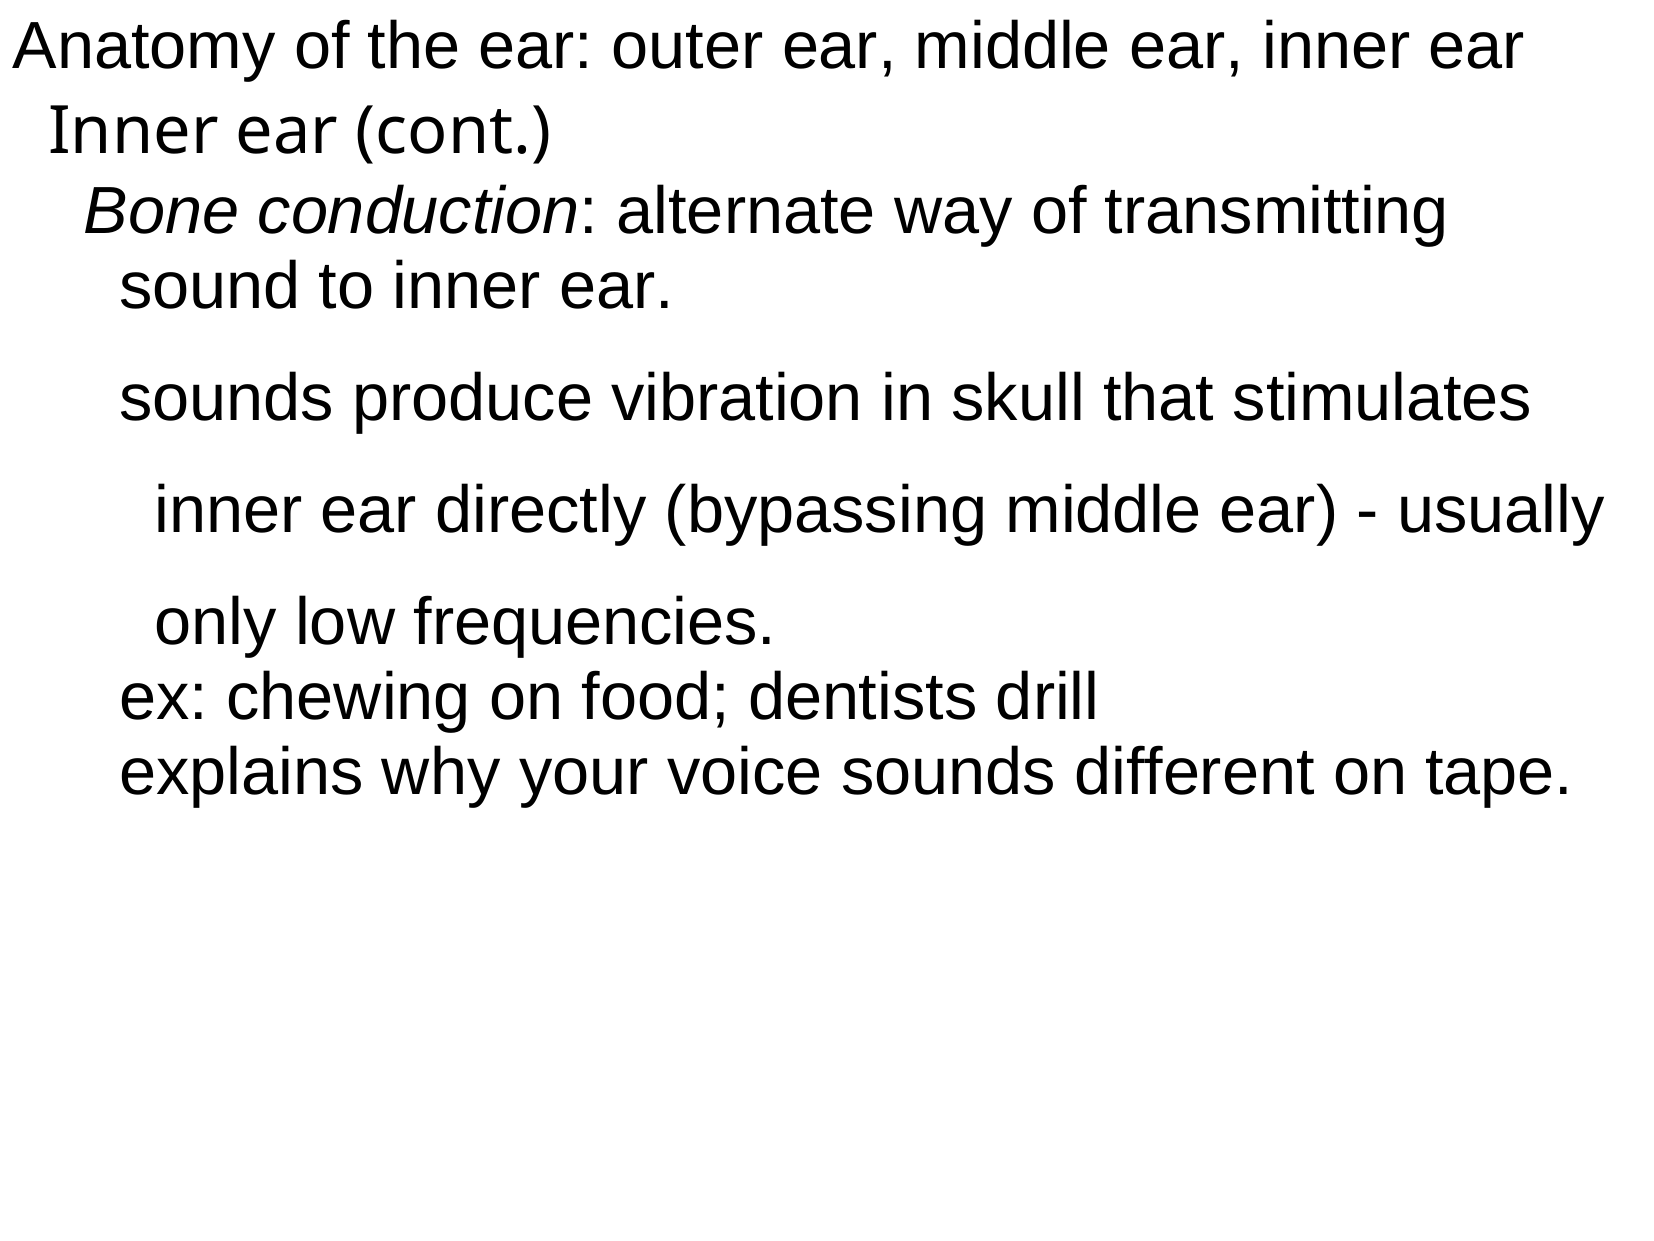

Anatomy of the ear: outer ear, middle ear, inner ear
Inner ear (cont.)
Bone conduction: alternate way of transmitting sound to inner ear.
sounds produce vibration in skull that stimulates inner ear directly (bypassing middle ear) - usually only low frequencies.
ex: chewing on food; dentists drill
explains why your voice sounds different on tape.